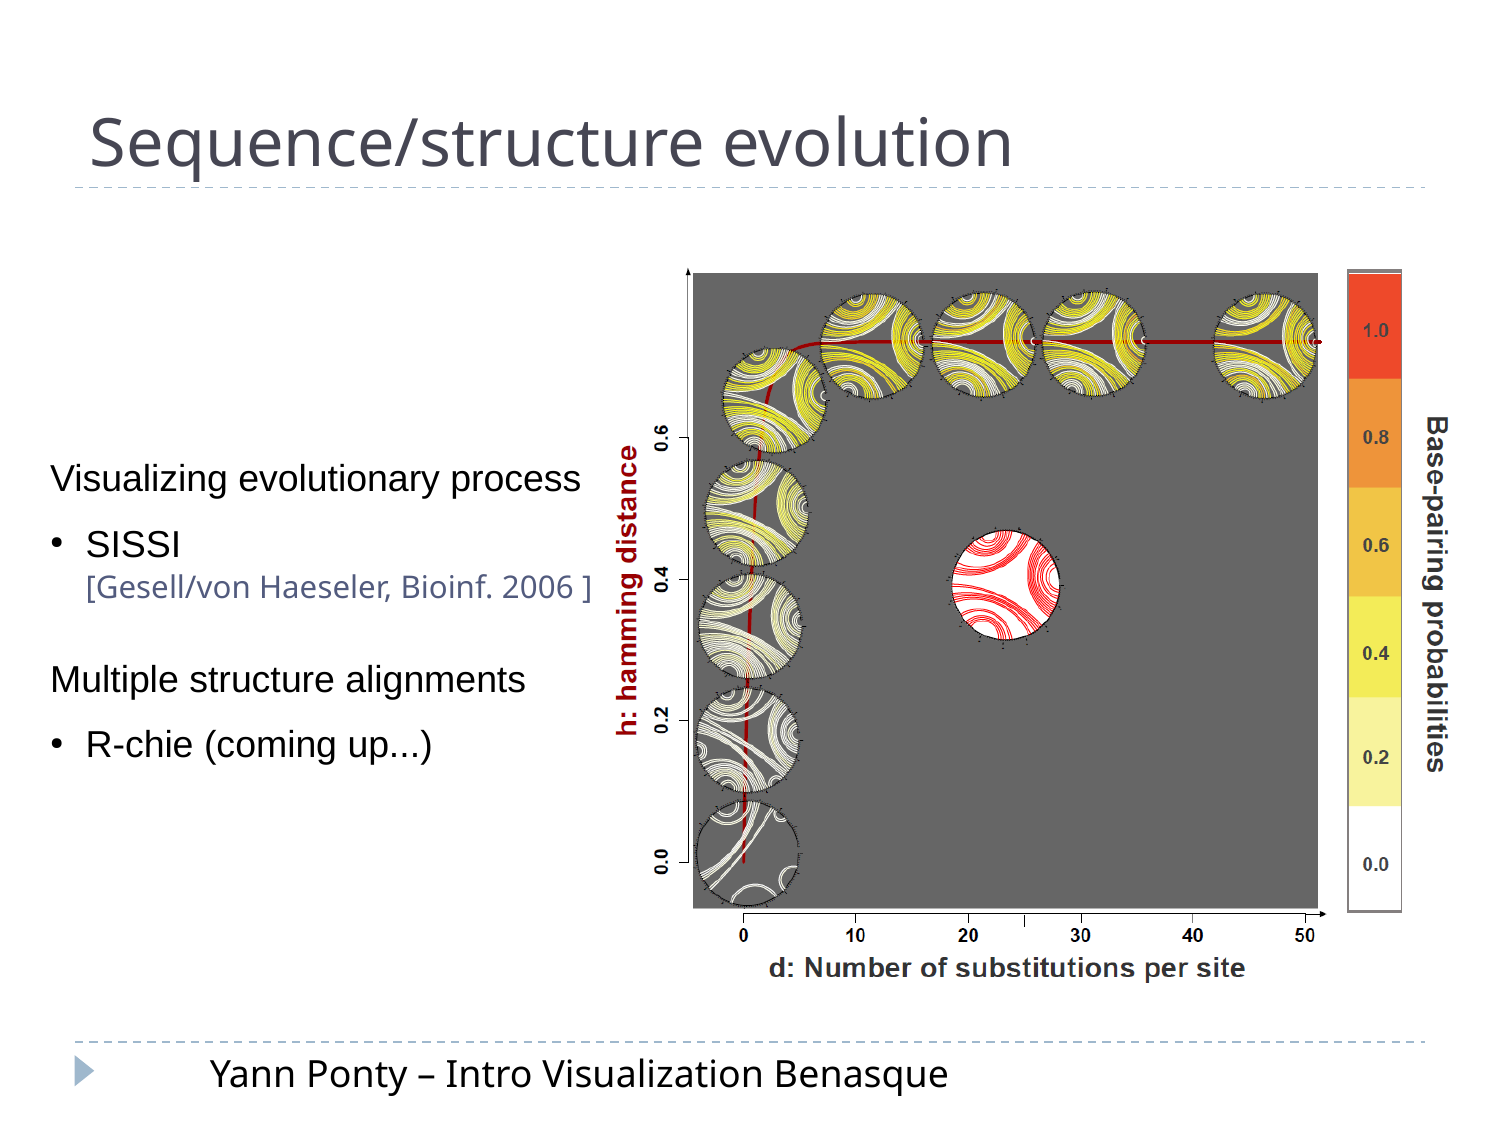

# Sequence/structure evolution
Visualizing evolutionary process
SISSI
[Gesell/von Haeseler, Bioinf. 2006 ]
Multiple structure alignments
R-chie (coming up...)
Benasque RNA